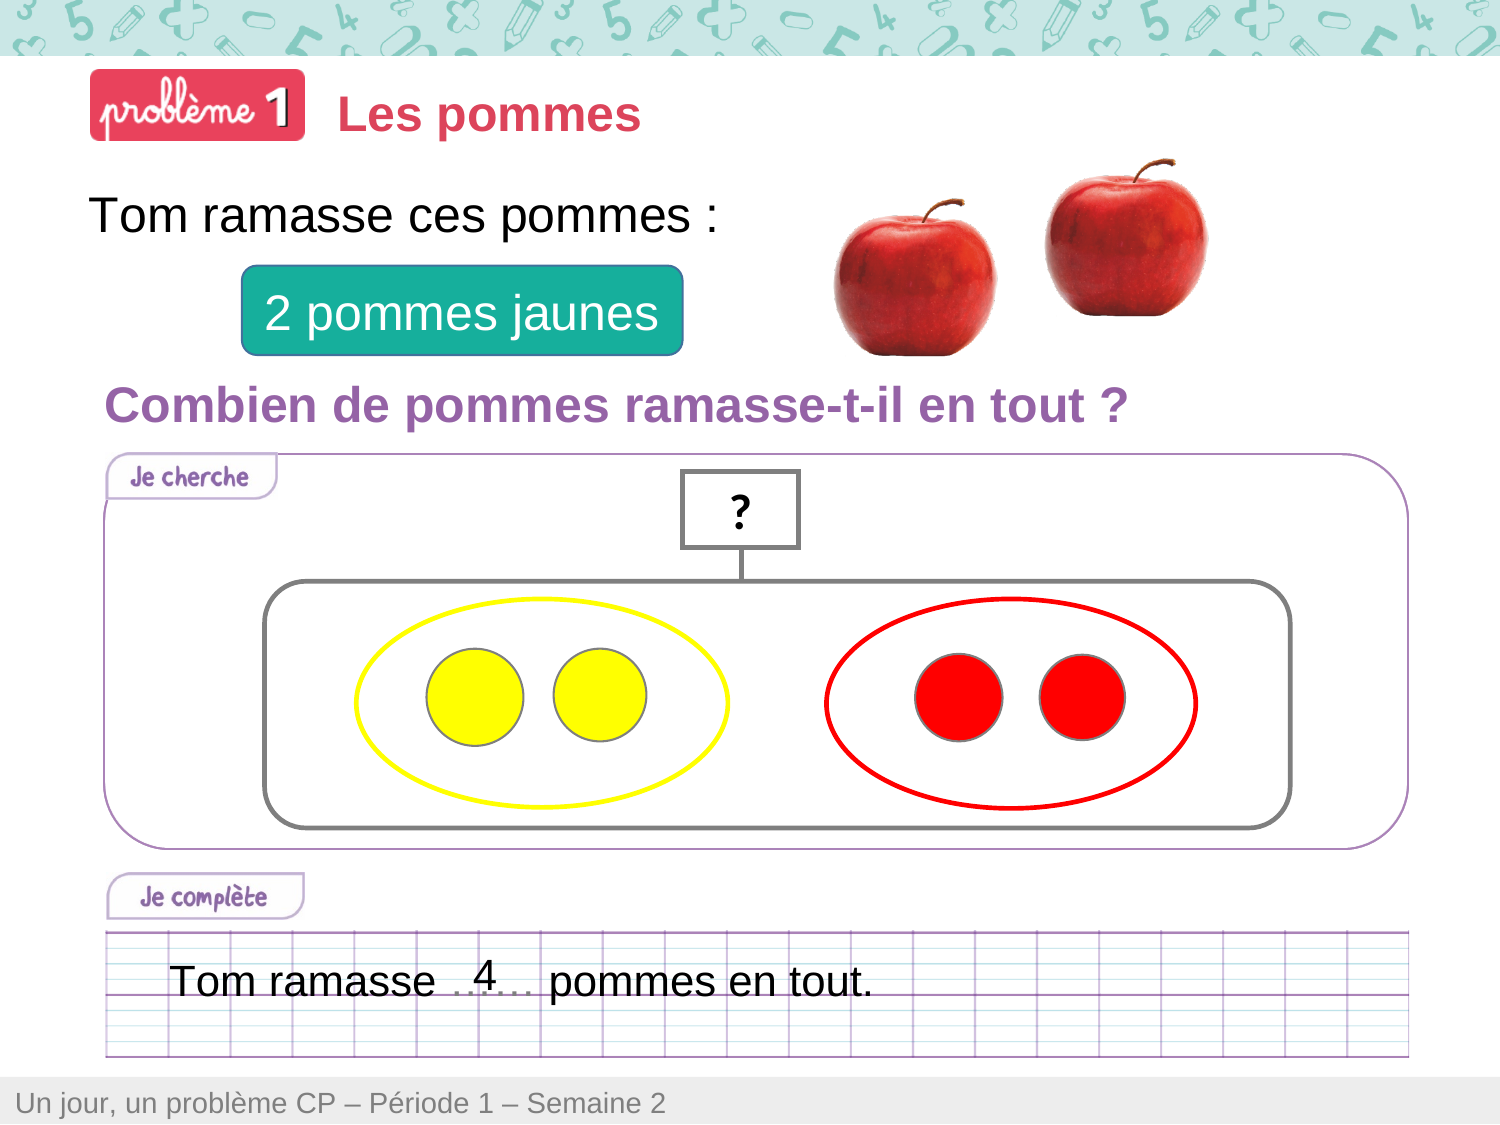

2
Les pommes
# Tom ramasse ces pommes :
2 pommes jaunes
Combien de pommes ramasse-t-il en tout ?
?
4
Tom ramasse …… pommes en tout.
Un jour, un problème CP – Période 1 – Semaine 2
Un jour, un problème CP • Période 1 • Semaine 2
© Éditions Nathan
© Éditions Nathan 2022